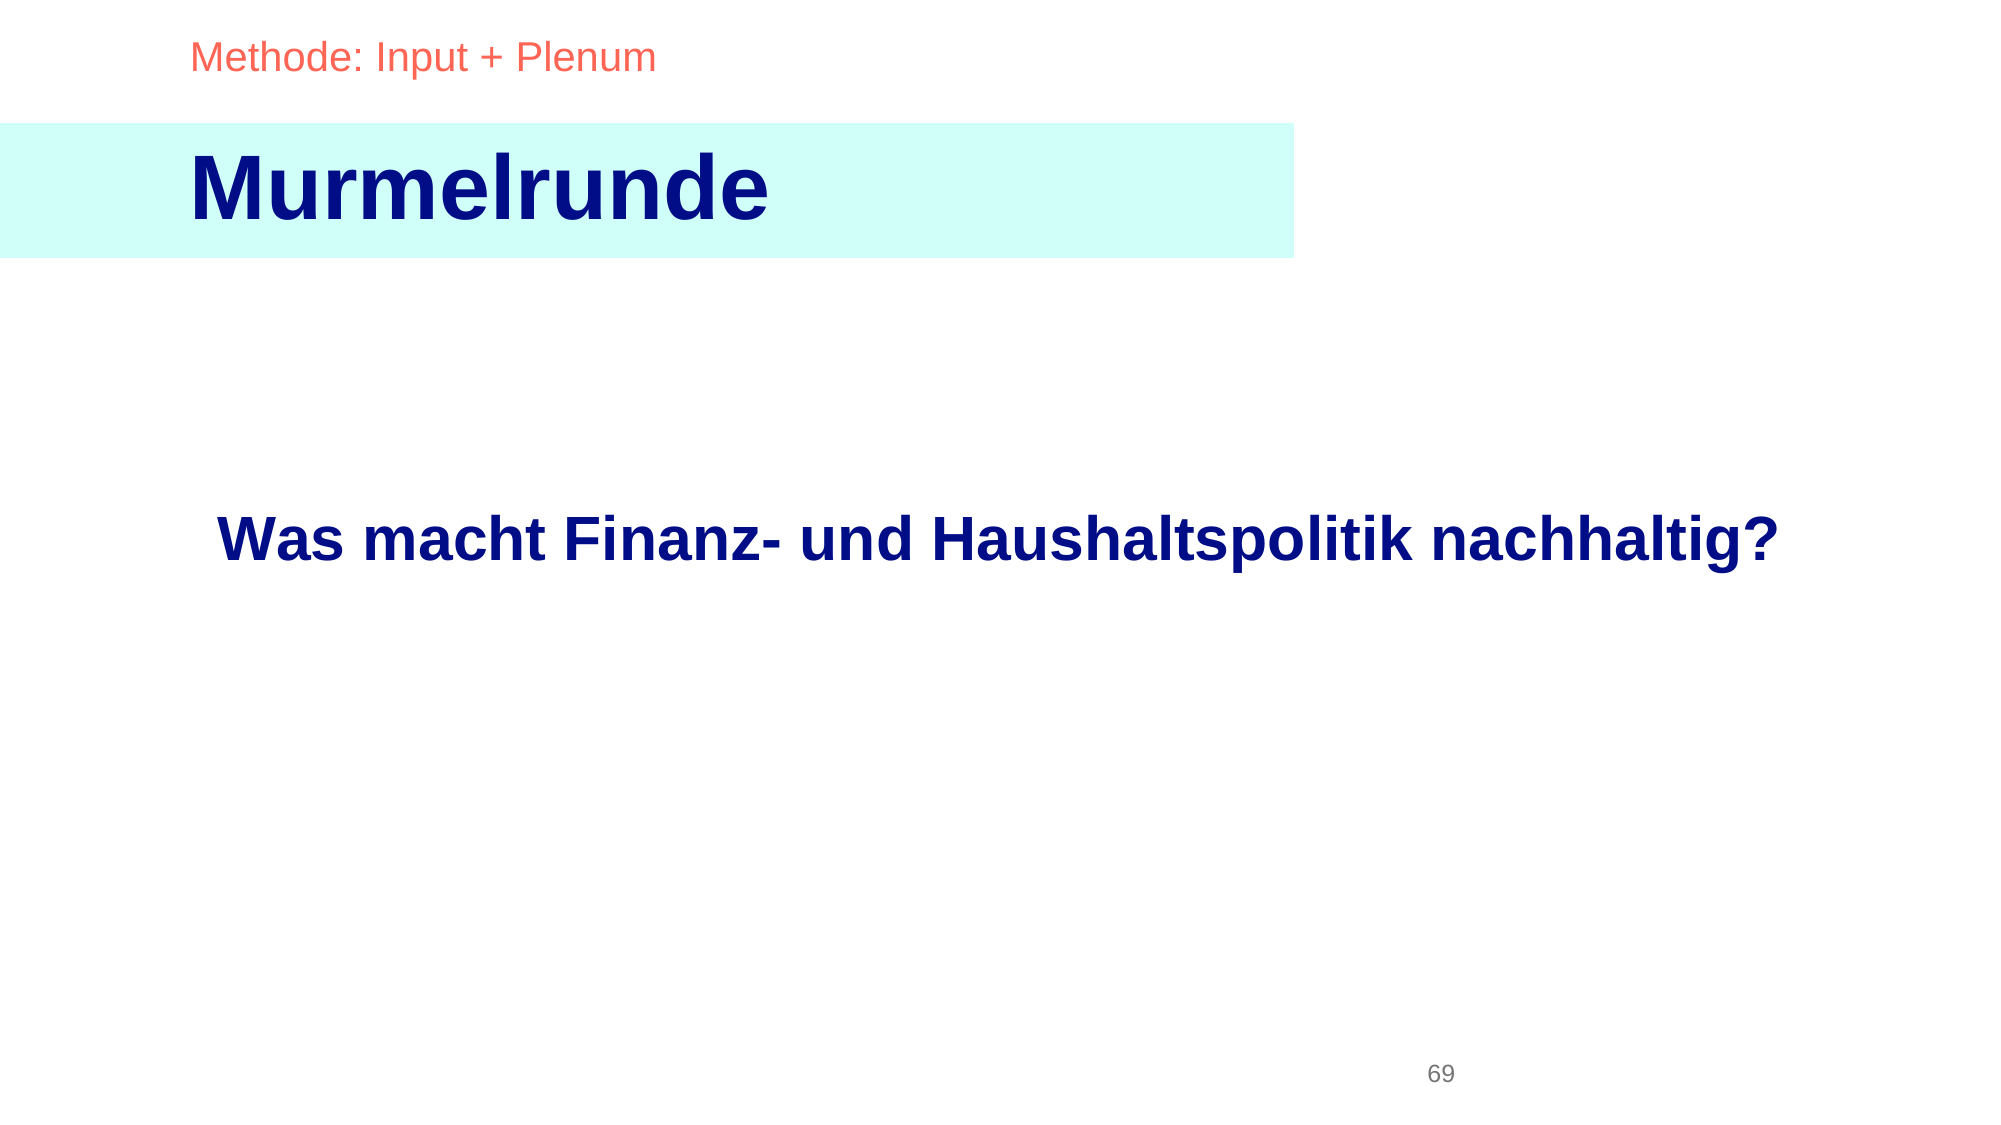

# Methode: Input + Plenum
Murmelrunde
Was macht Finanz- und Haushaltspolitik nachhaltig?